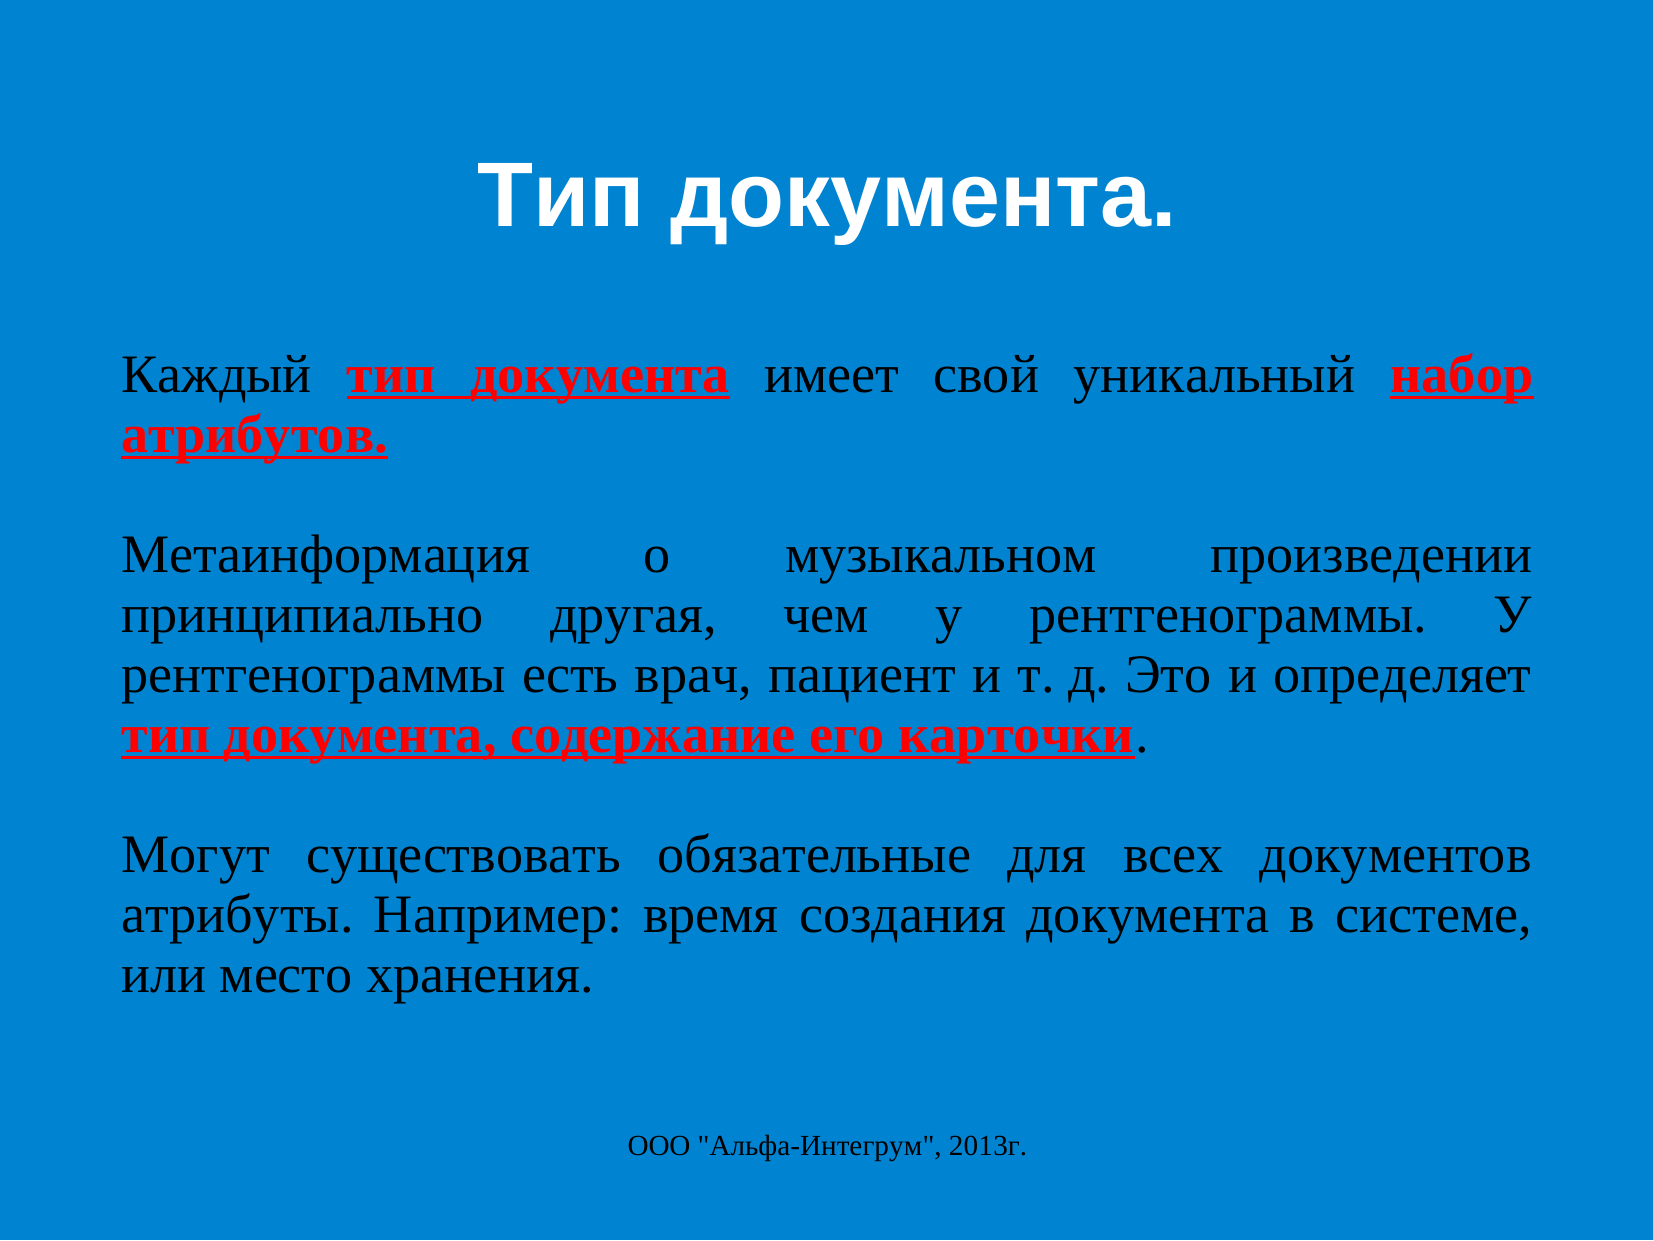

# Тип документа.
Каждый тип документа имеет свой уникальный набор атрибутов.
Метаинформация о музыкальном произведении принципиально другая, чем у рентгенограммы. У рентгенограммы есть врач, пациент и т. д. Это и определяет тип документа, содержание его карточки.
Могут существовать обязательные для всех документов атрибуты. Например: время создания документа в системе, или место хранения.
ООО "Альфа-Интегрум", 2013г.